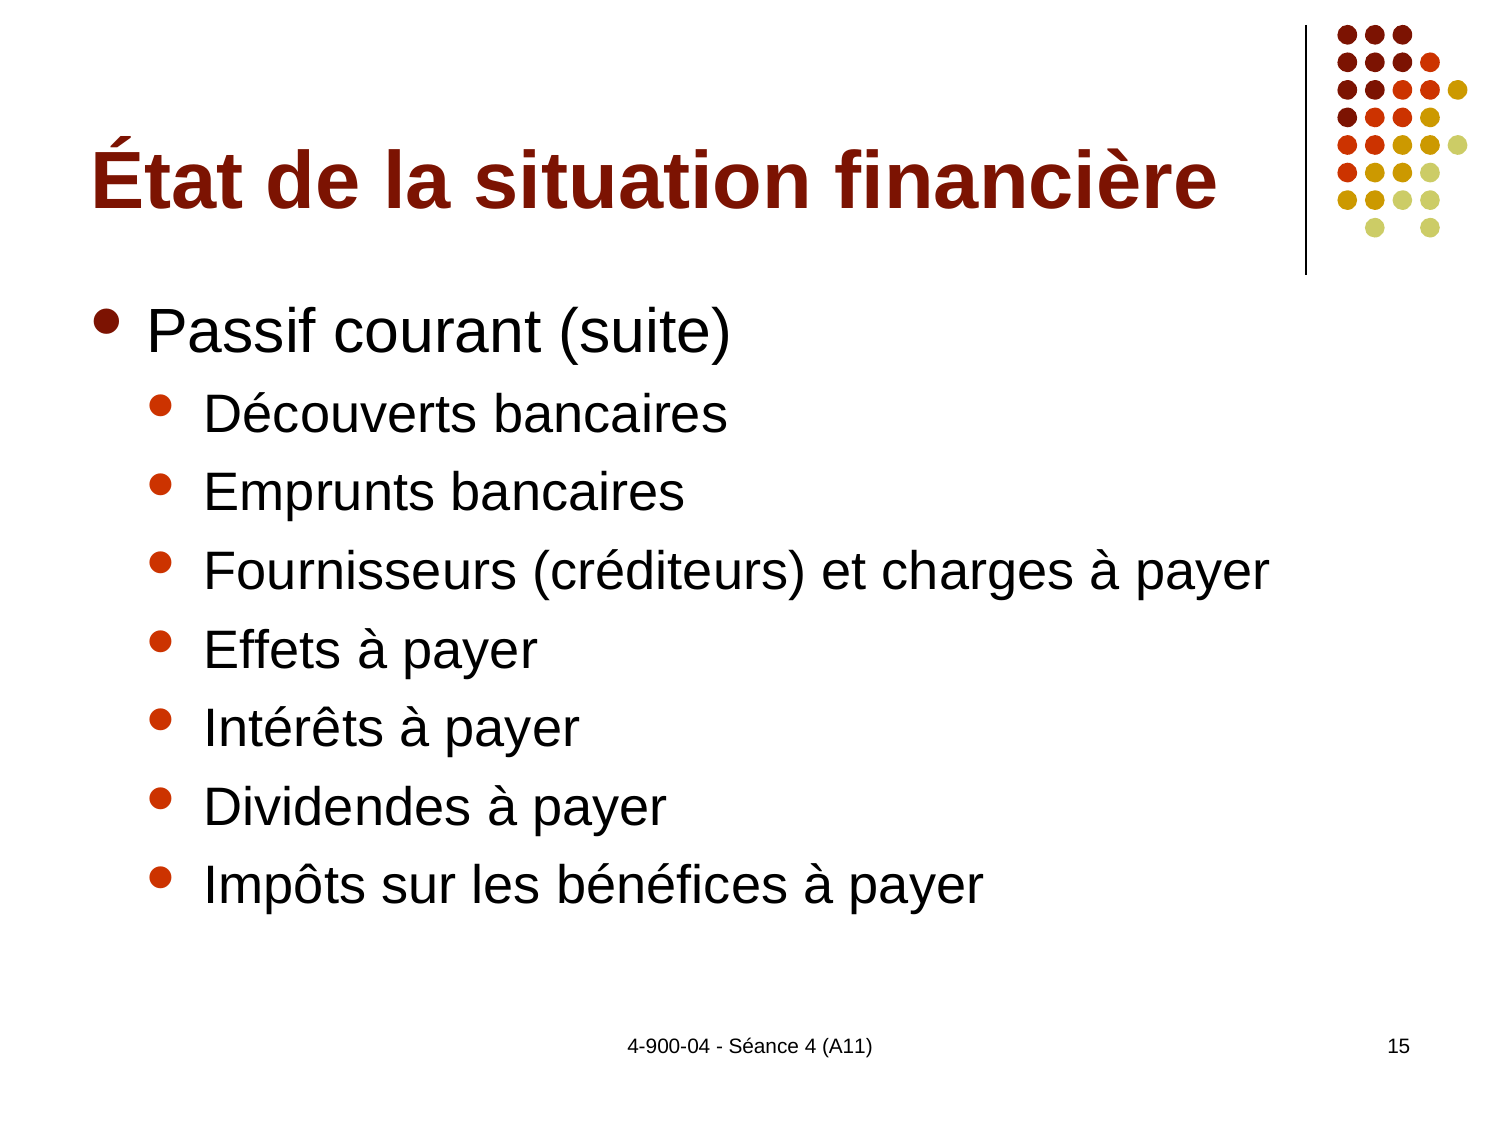

# État de la situation financière
Passif courant (suite)
Découverts bancaires
Emprunts bancaires
Fournisseurs (créditeurs) et charges à payer
Effets à payer
Intérêts à payer
Dividendes à payer
Impôts sur les bénéfices à payer
4-900-04 - Séance 4 (A11)